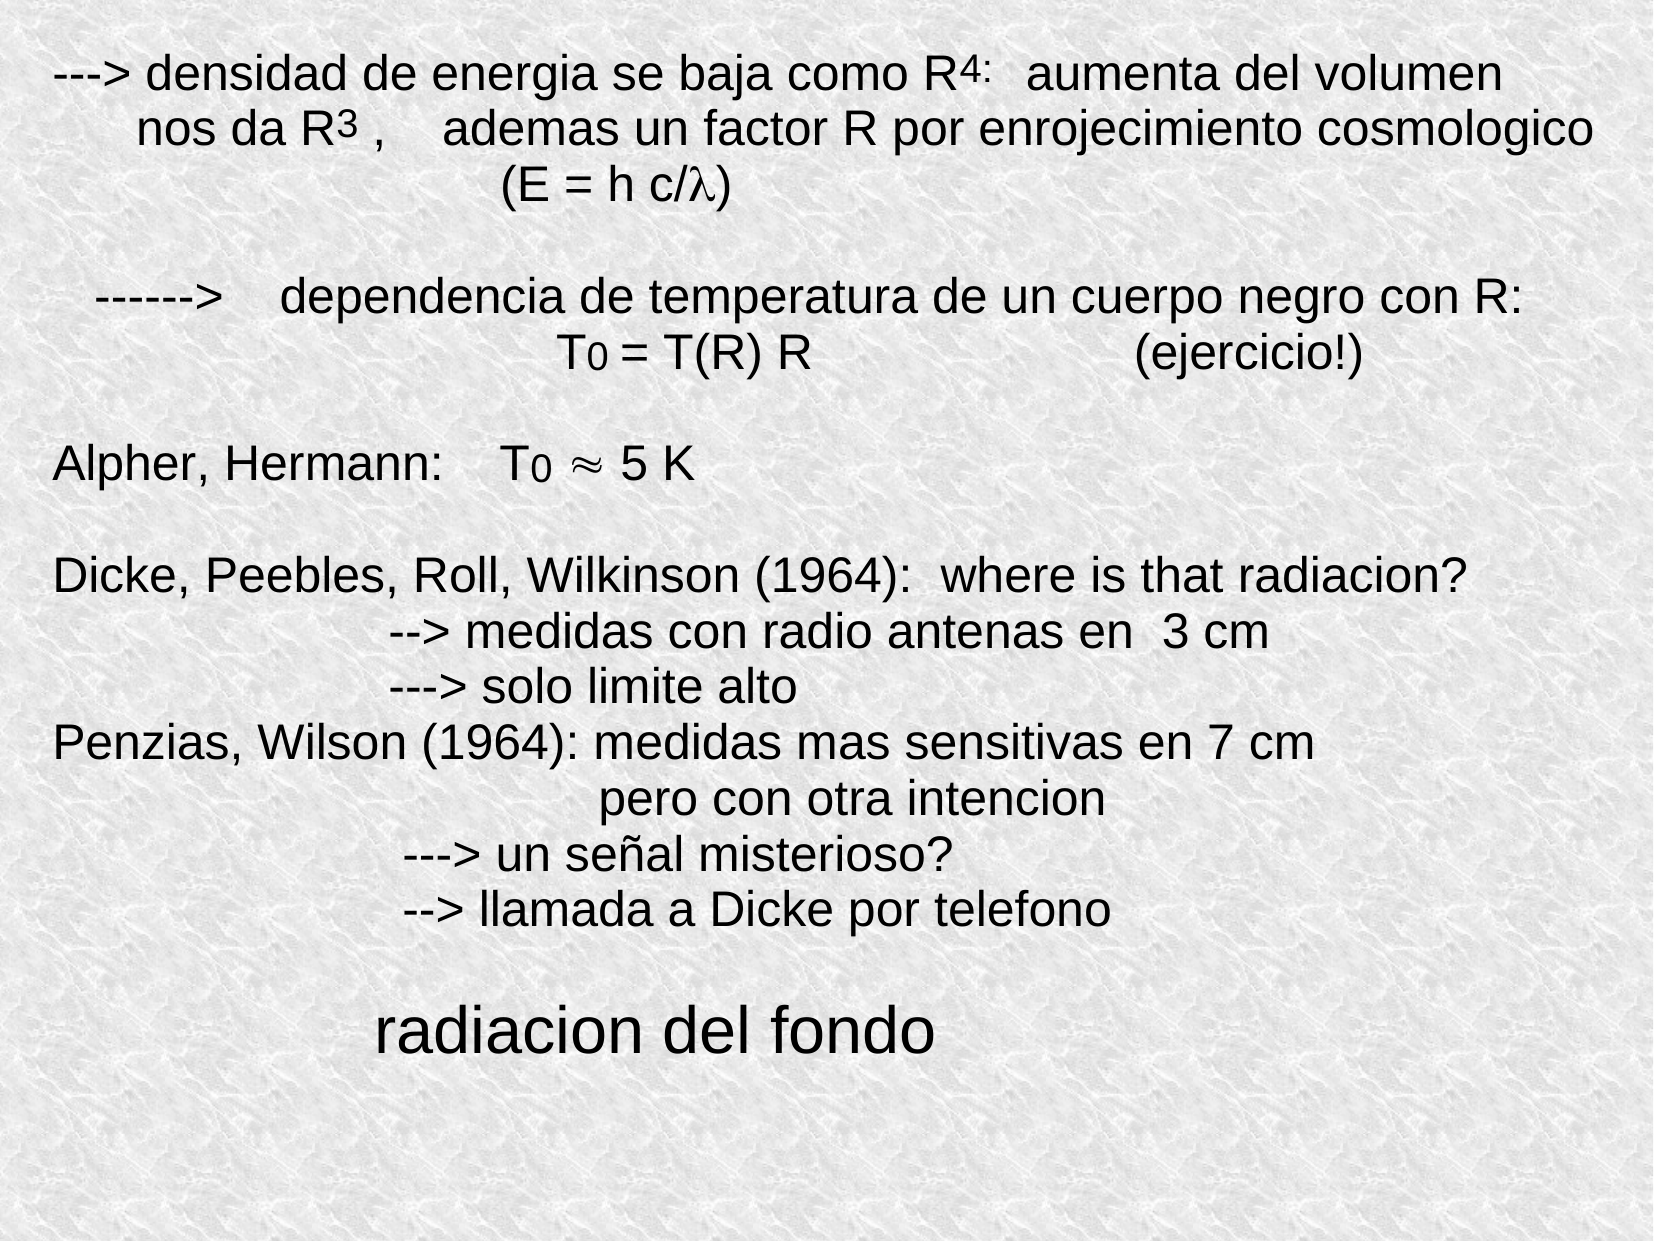

---> densidad de energia se baja como R4: aumenta del volumen
 nos da R3 , ademas un factor R por enrojecimiento cosmologico
 (E = h c/)
 ------> dependencia de temperatura de un cuerpo negro con R:
 T0 = T(R) R (ejercicio!)
Alpher, Hermann: T0  5 K
Dicke, Peebles, Roll, Wilkinson (1964): where is that radiacion?
 --> medidas con radio antenas en 3 cm
 ---> solo limite alto
Penzias, Wilson (1964): medidas mas sensitivas en 7 cm
 pero con otra intencion
 ---> un señal misterioso?
 --> llamada a Dicke por telefono
 radiacion del fondo